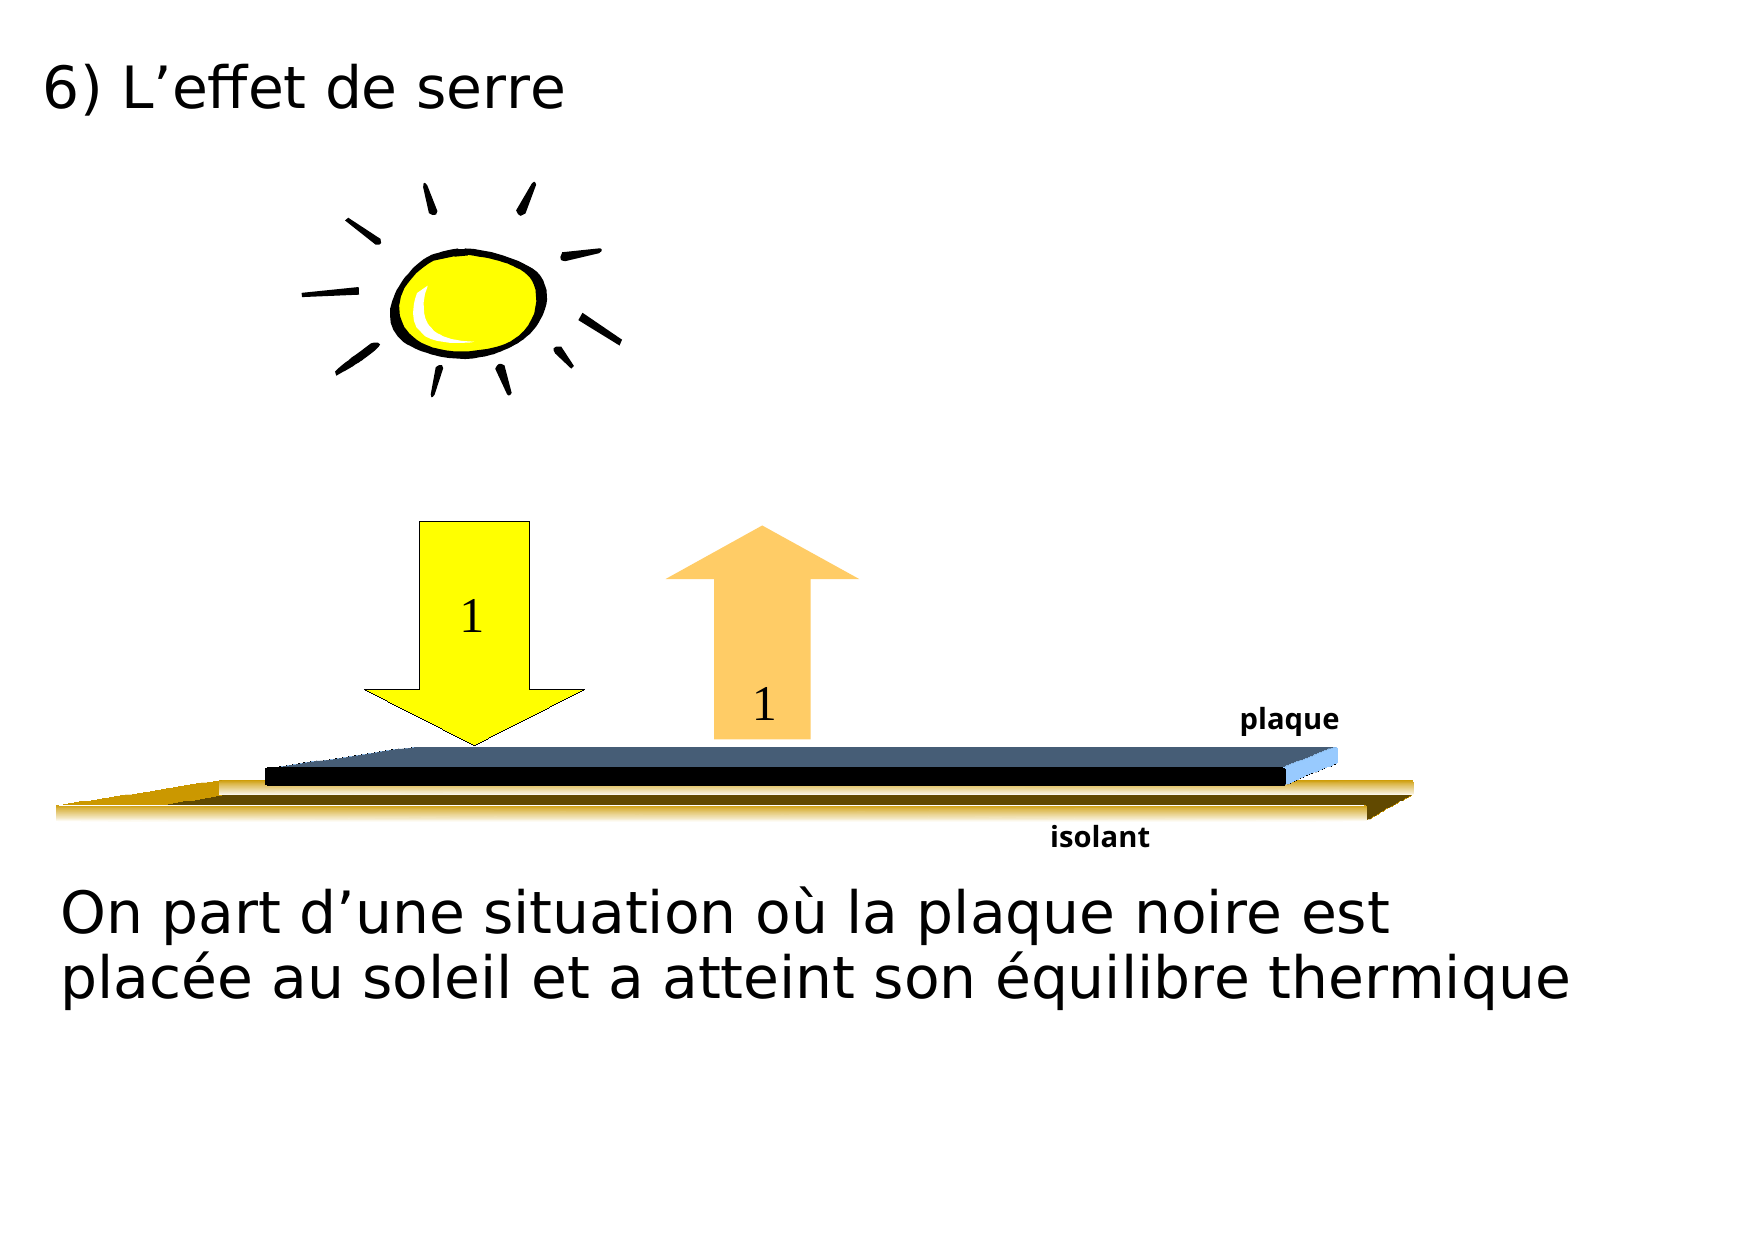

6) L’effet de serre
1
1
plaque
isolant
On part d’une situation où la plaque noire est placée au soleil et a atteint son équilibre thermique